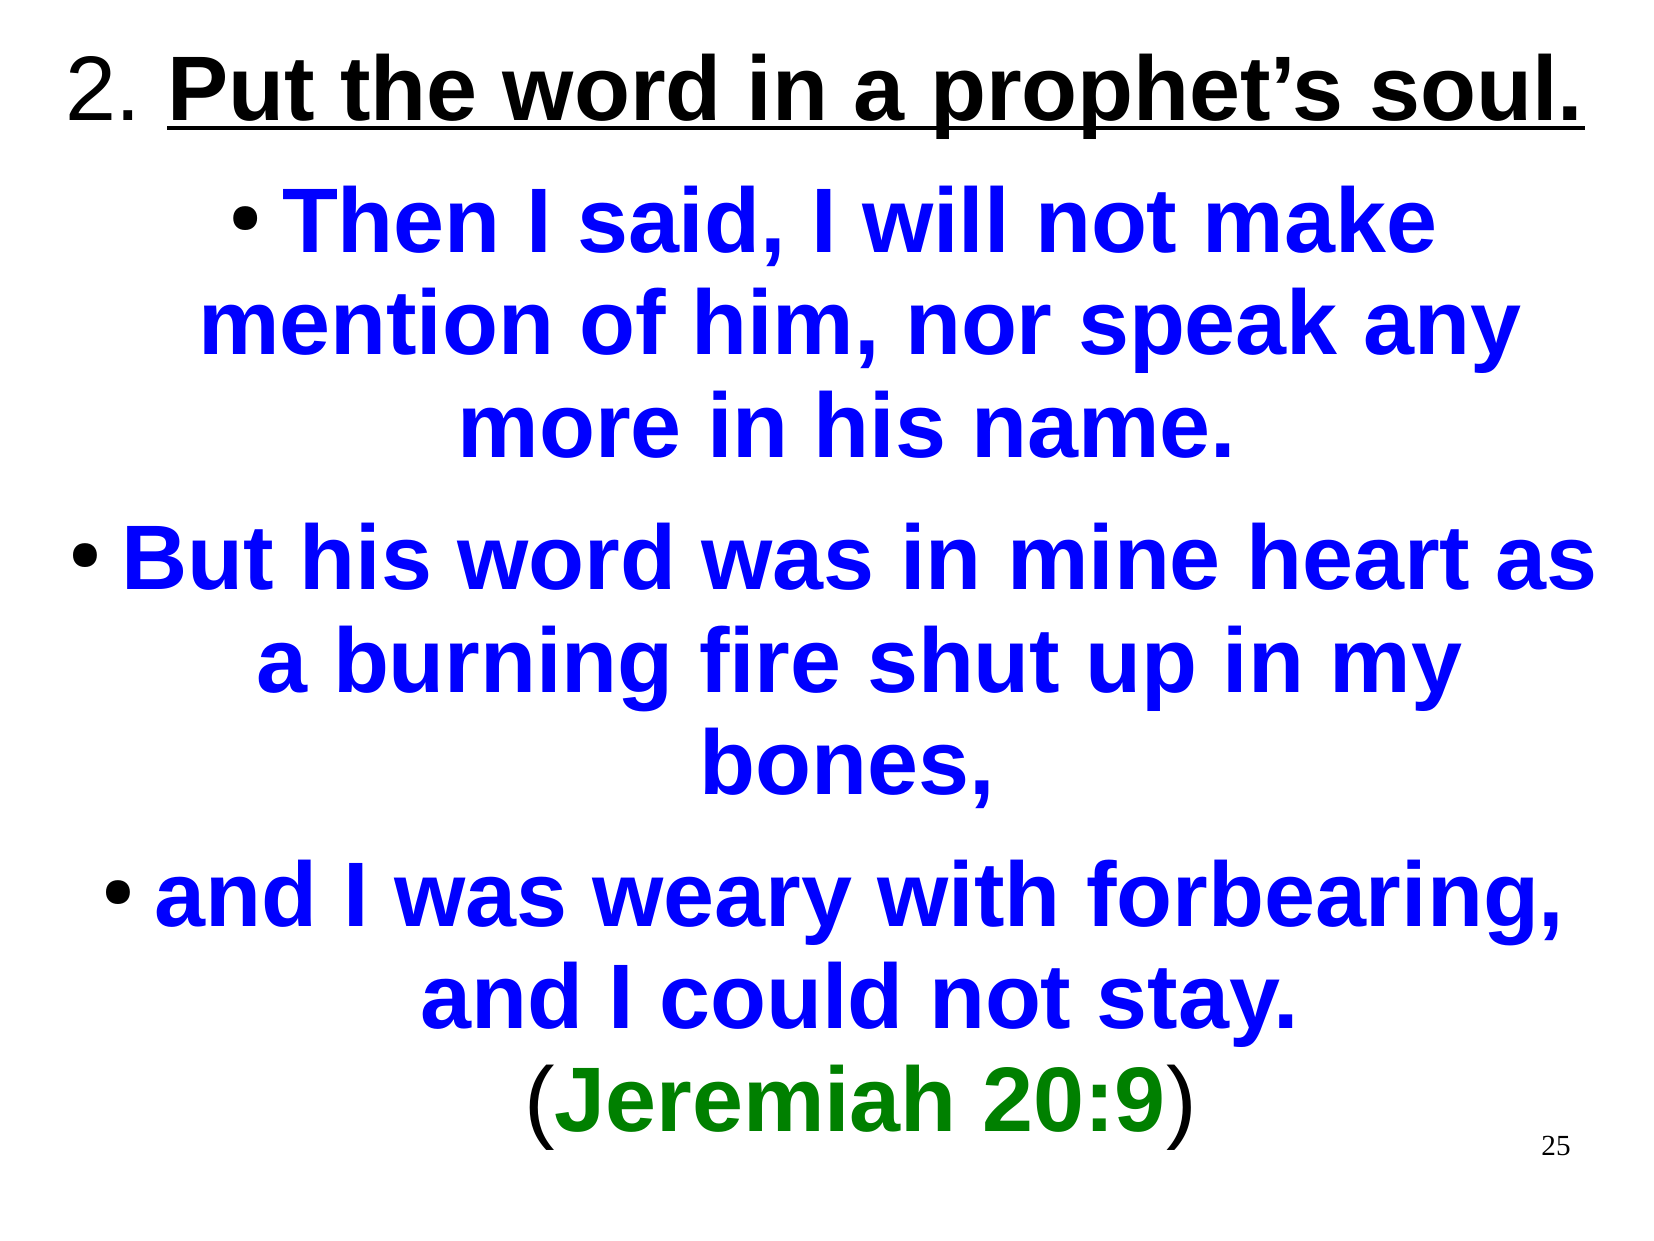

# 2. Put the word in a prophet’s soul.
Then I said, I will not make mention of him, nor speak any more in his name.
But his word was in mine heart as a burning fire shut up in my bones,
and I was weary with forbearing, and I could not stay.
(Jeremiah 20:9)
25